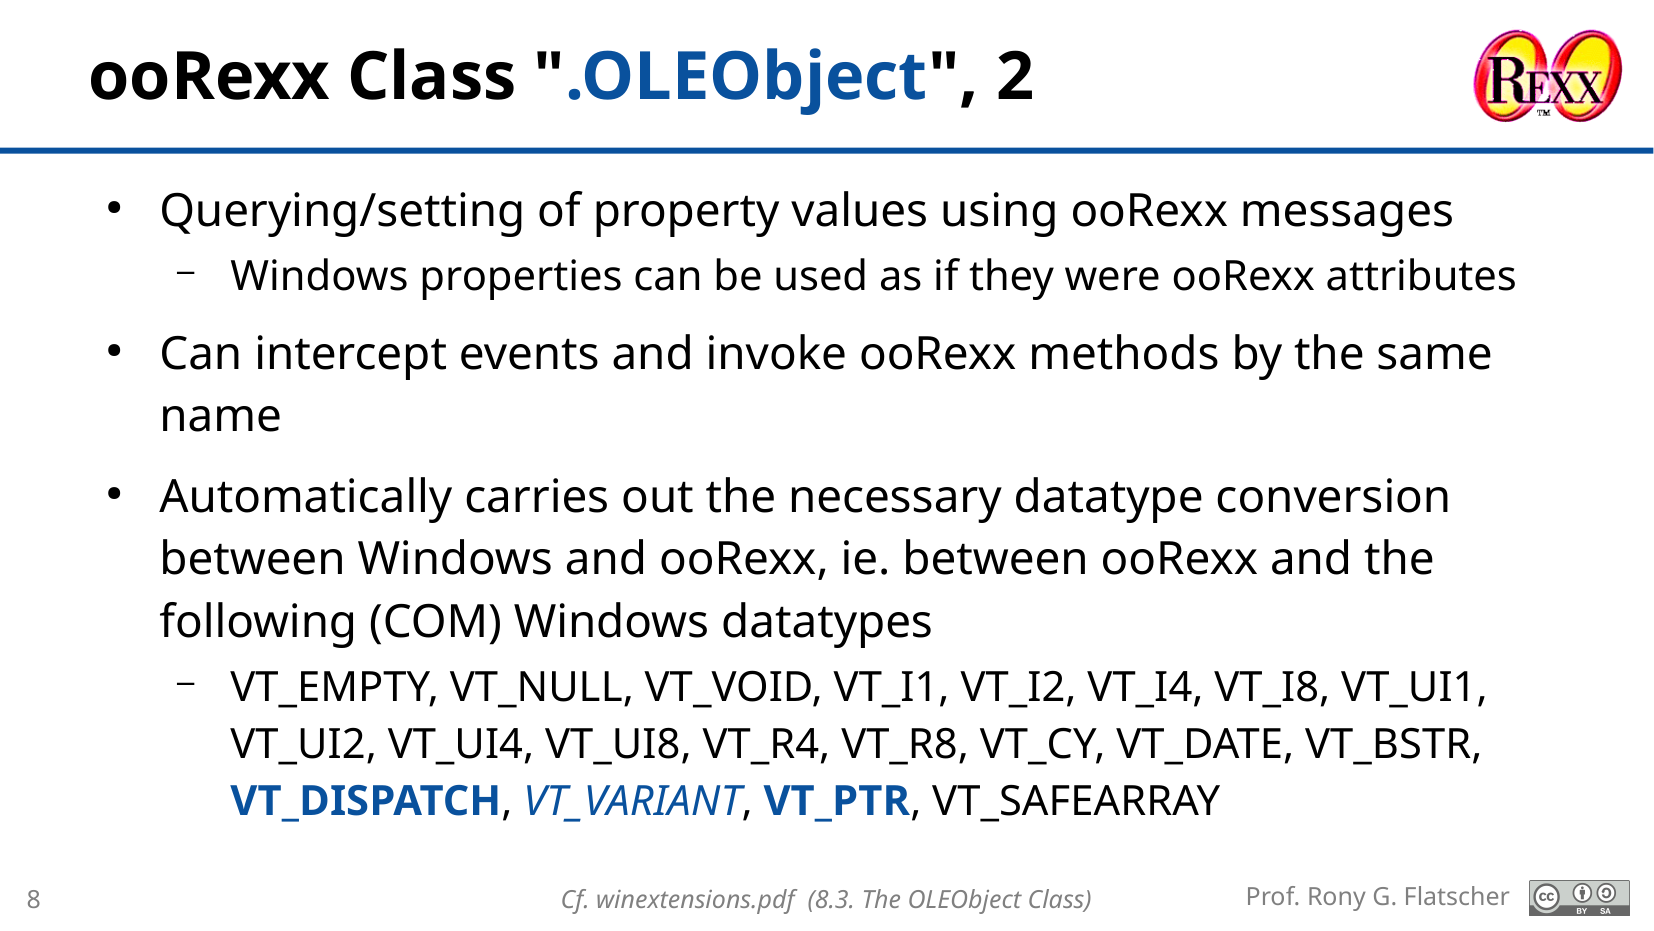

# ooRexx Class ".OLEObject", 2
Querying/setting of property values using ooRexx messages
Windows properties can be used as if they were ooRexx attributes
Can intercept events and invoke ooRexx methods by the same name
Automatically carries out the necessary datatype conversion between Windows and ooRexx, ie. between ooRexx and the following (COM) Windows datatypes
VT_EMPTY, VT_NULL, VT_VOID, VT_I1, VT_I2, VT_I4, VT_I8, VT_UI1, VT_UI2, VT_UI4, VT_UI8, VT_R4, VT_R8, VT_CY, VT_DATE, VT_BSTR, VT_DISPATCH, VT_VARIANT, VT_PTR, VT_SAFEARRAY
Cf. winextensions.pdf (8.3. The OLEObject Class)